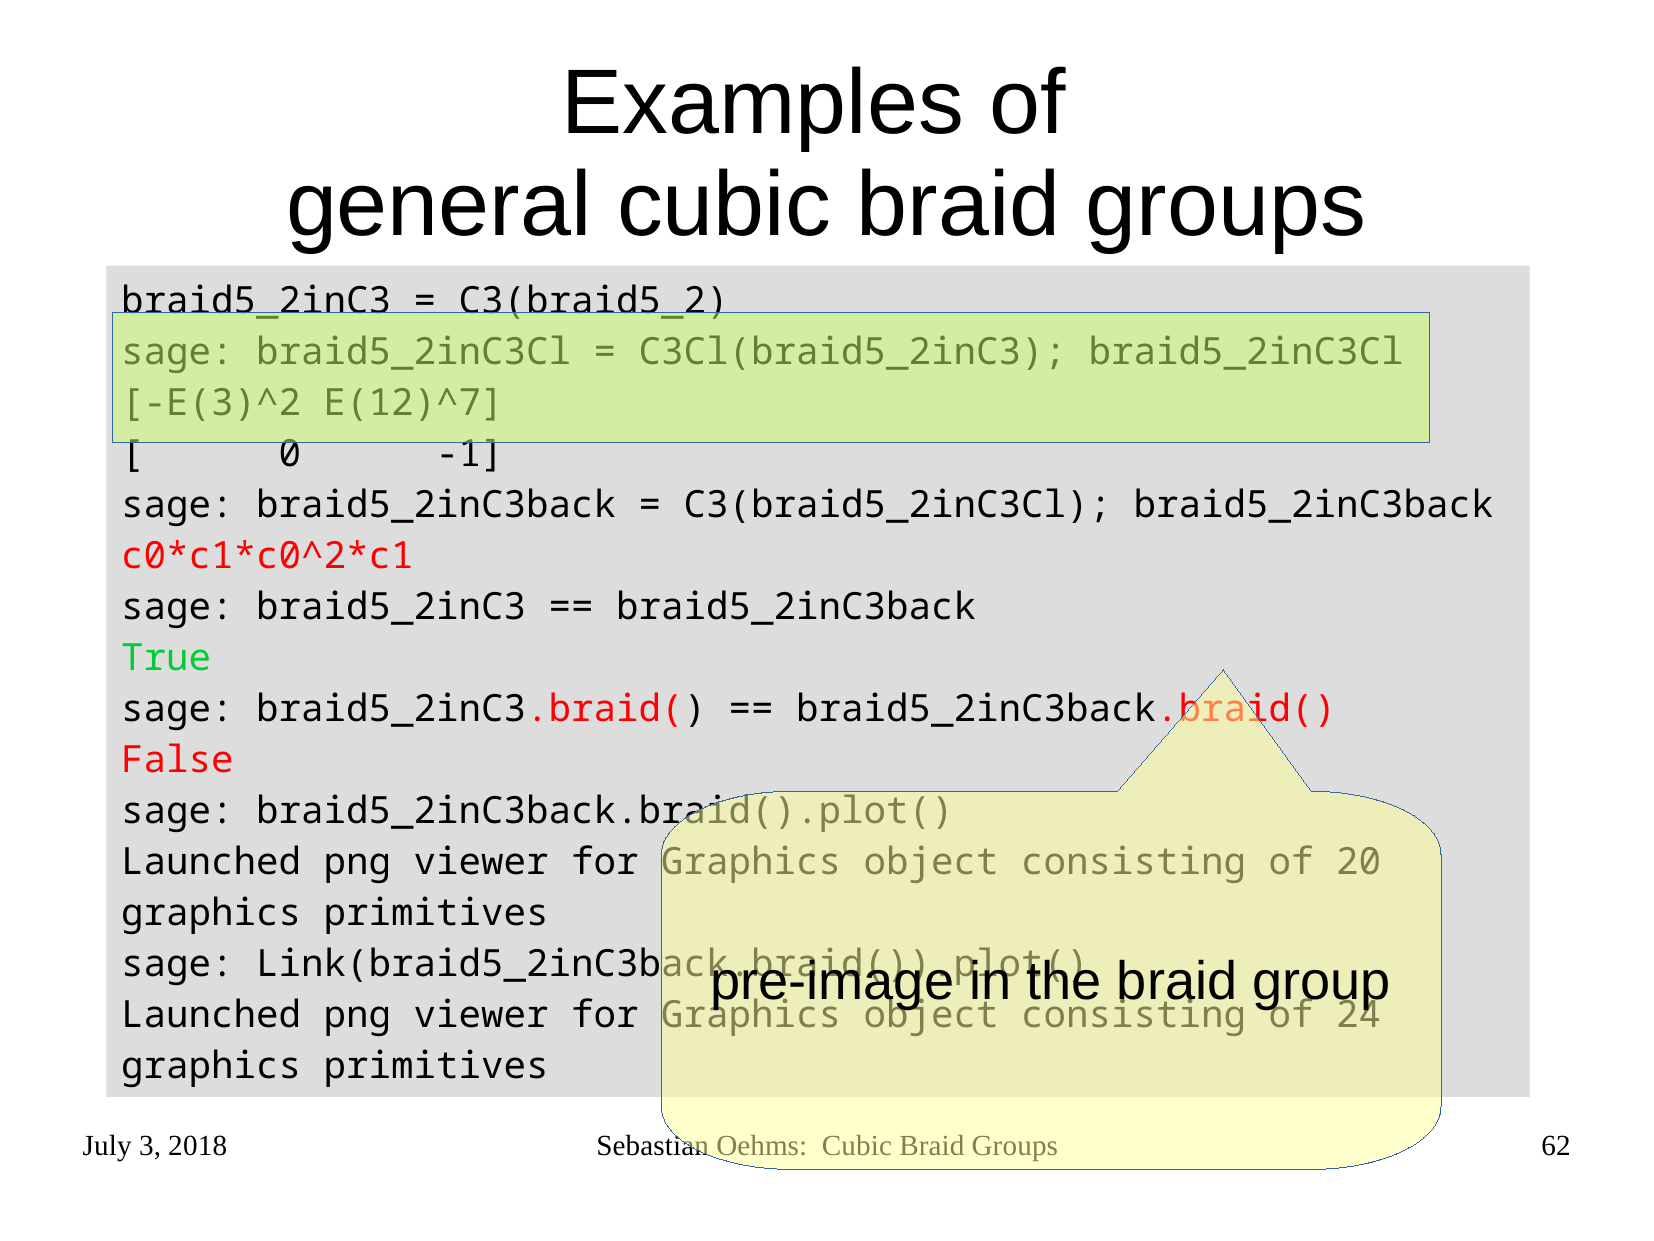

# Examples of general cubic braid groups
braid5_2inC3 = C3(braid5_2)
sage: braid5_2inC3Cl = C3Cl(braid5_2inC3); braid5_2inC3Cl
[-E(3)^2 E(12)^7]
[ 0 -1]
sage: braid5_2inC3back = C3(braid5_2inC3Cl); braid5_2inC3back
c0*c1*c0^2*c1
sage: braid5_2inC3 == braid5_2inC3back
True
sage: braid5_2inC3.braid() == braid5_2inC3back.braid()
False
sage: braid5_2inC3back.braid().plot()
Launched png viewer for Graphics object consisting of 20 graphics primitives
sage: Link(braid5_2inC3back.braid()).plot()
Launched png viewer for Graphics object consisting of 24 graphics primitives
pre-image in the braid group
July 3, 2018
Sebastian Oehms: Cubic Braid Groups
62